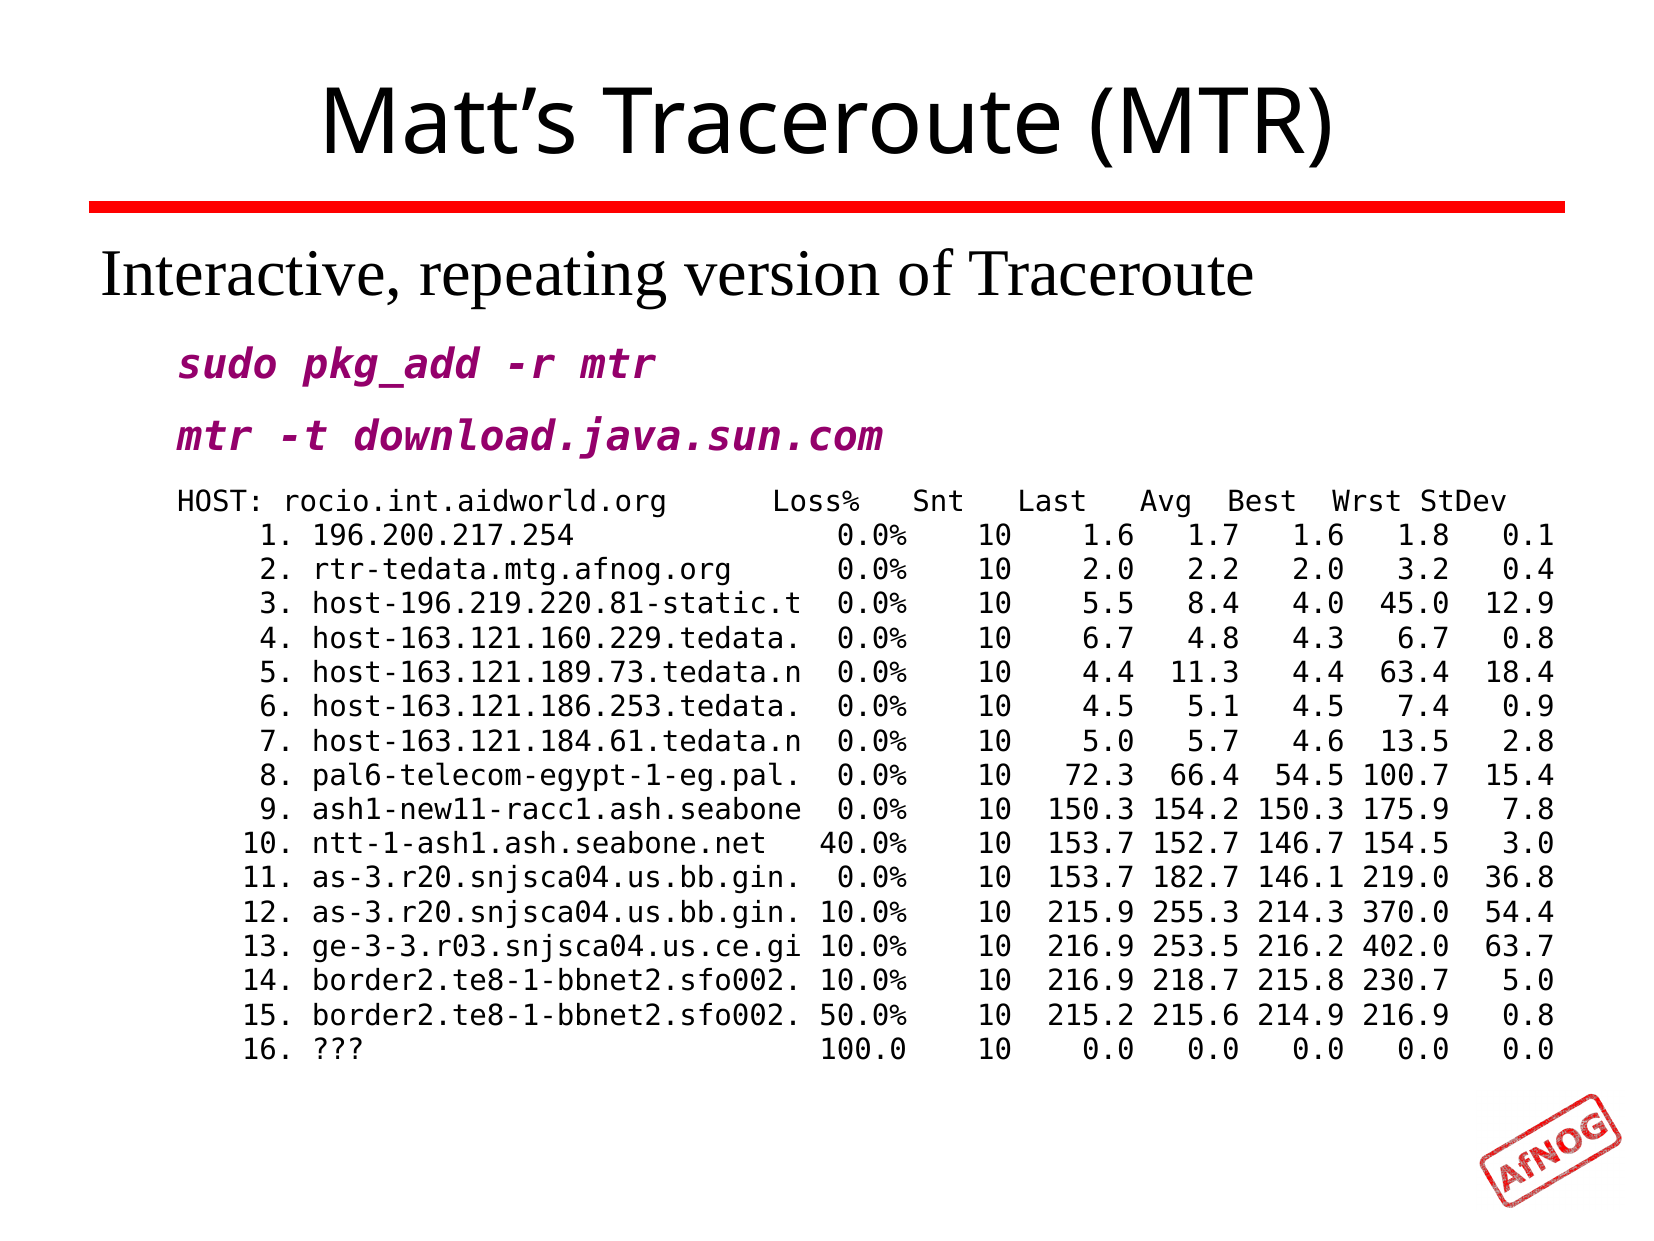

# Matt’s Traceroute (MTR)
Interactive, repeating version of Traceroute
sudo pkg_add -r mtr
mtr -t download.java.sun.com
HOST: rocio.int.aidworld.org Loss% Snt Last Avg Best Wrst StDev
 1. 196.200.217.254 0.0% 10 1.6 1.7 1.6 1.8 0.1
 2. rtr-tedata.mtg.afnog.org 0.0% 10 2.0 2.2 2.0 3.2 0.4
 3. host-196.219.220.81-static.t 0.0% 10 5.5 8.4 4.0 45.0 12.9
 4. host-163.121.160.229.tedata. 0.0% 10 6.7 4.8 4.3 6.7 0.8
 5. host-163.121.189.73.tedata.n 0.0% 10 4.4 11.3 4.4 63.4 18.4
 6. host-163.121.186.253.tedata. 0.0% 10 4.5 5.1 4.5 7.4 0.9
 7. host-163.121.184.61.tedata.n 0.0% 10 5.0 5.7 4.6 13.5 2.8
 8. pal6-telecom-egypt-1-eg.pal. 0.0% 10 72.3 66.4 54.5 100.7 15.4
 9. ash1-new11-racc1.ash.seabone 0.0% 10 150.3 154.2 150.3 175.9 7.8
 10. ntt-1-ash1.ash.seabone.net 40.0% 10 153.7 152.7 146.7 154.5 3.0
 11. as-3.r20.snjsca04.us.bb.gin. 0.0% 10 153.7 182.7 146.1 219.0 36.8
 12. as-3.r20.snjsca04.us.bb.gin. 10.0% 10 215.9 255.3 214.3 370.0 54.4
 13. ge-3-3.r03.snjsca04.us.ce.gi 10.0% 10 216.9 253.5 216.2 402.0 63.7
 14. border2.te8-1-bbnet2.sfo002. 10.0% 10 216.9 218.7 215.8 230.7 5.0
 15. border2.te8-1-bbnet2.sfo002. 50.0% 10 215.2 215.6 214.9 216.9 0.8
 16. ??? 100.0 10 0.0 0.0 0.0 0.0 0.0